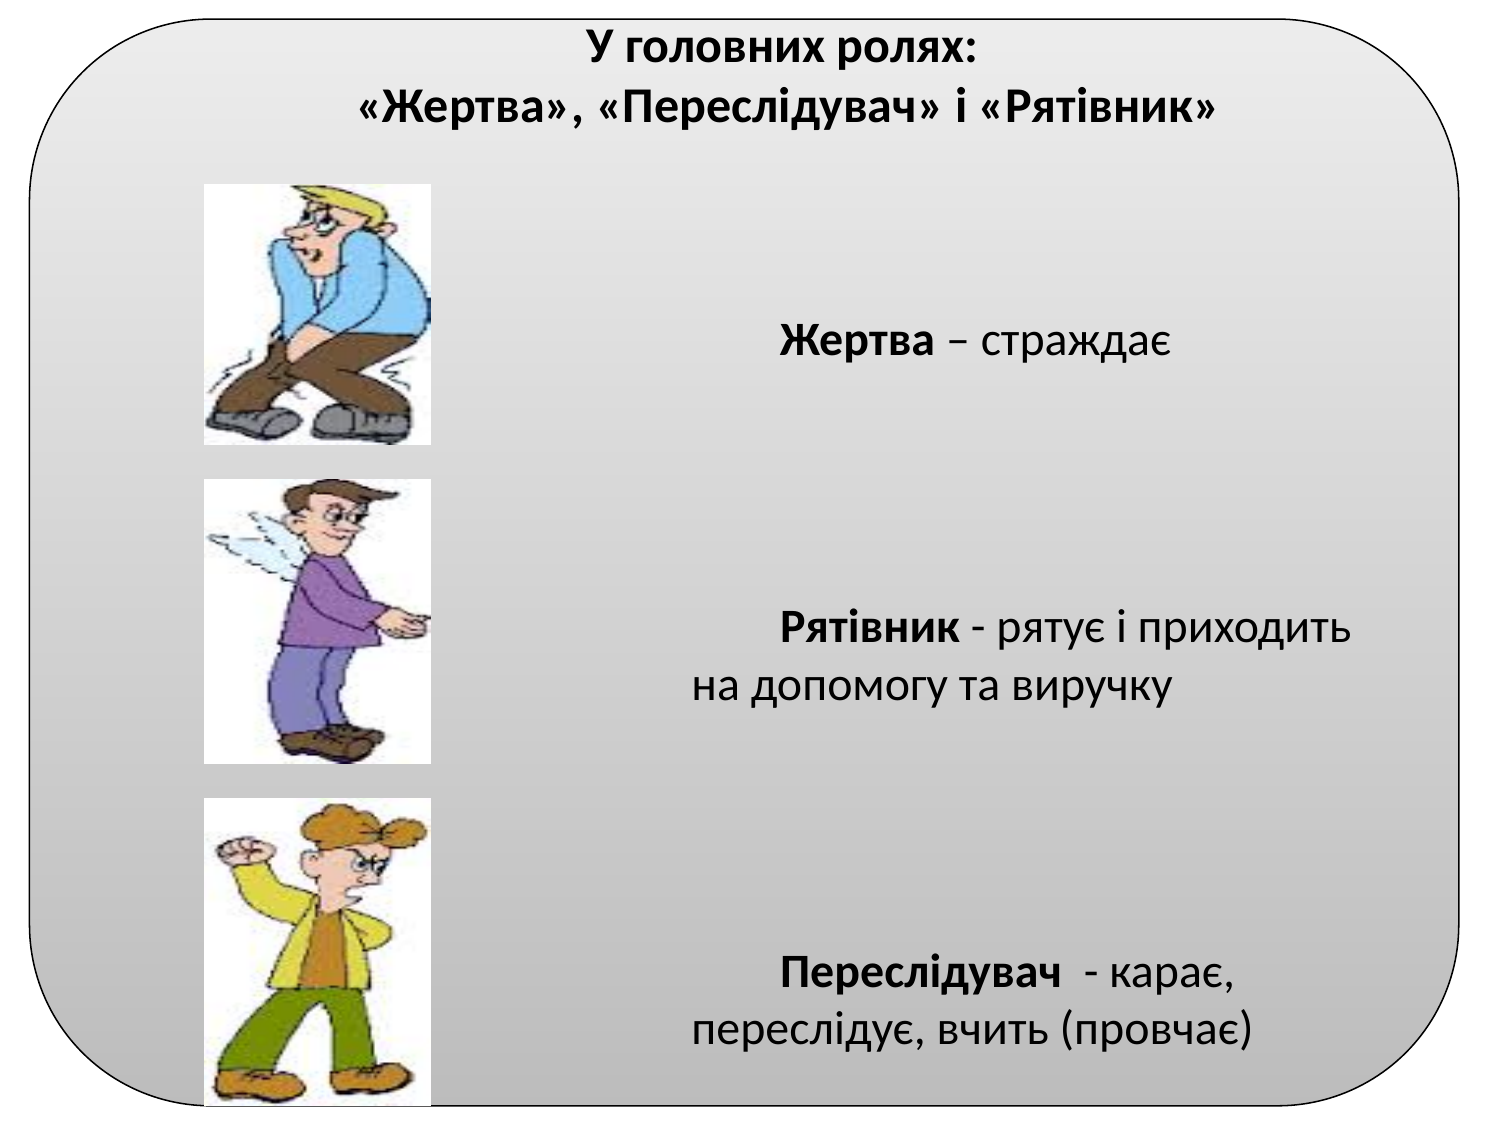

У головних ролях:
«Жертва», «Переслідувач» і «Рятівник»
Жертва – страждає
Рятівник - рятує і приходить на допомогу та виручку
Переслідувач - карає, переслідує, вчить (провчає)